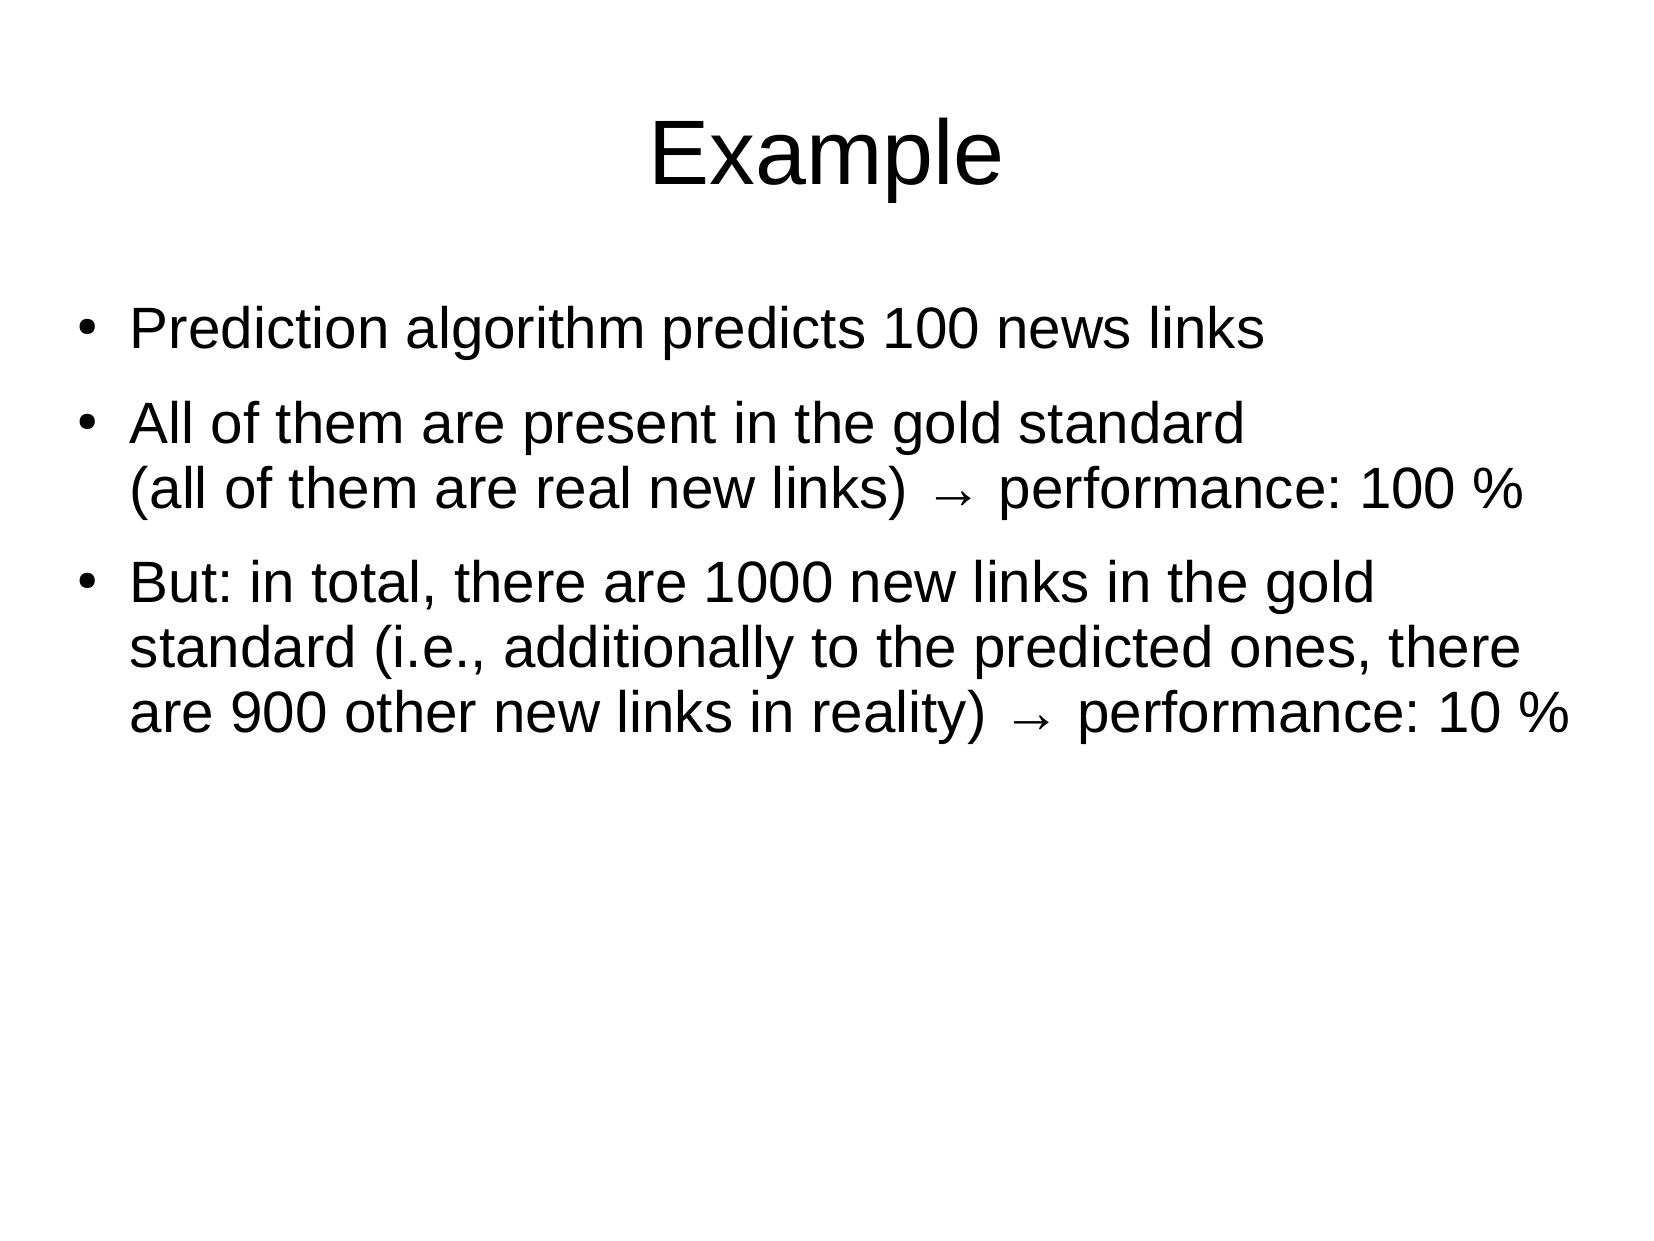

# Example
Prediction algorithm predicts 100 news links
All of them are present in the gold standard
(all of them are real new links) → performance: 100 %
But: in total, there are 1000 new links in the gold standard (i.e., additionally to the predicted ones, there are 900 other new links in reality) → performance: 10 %